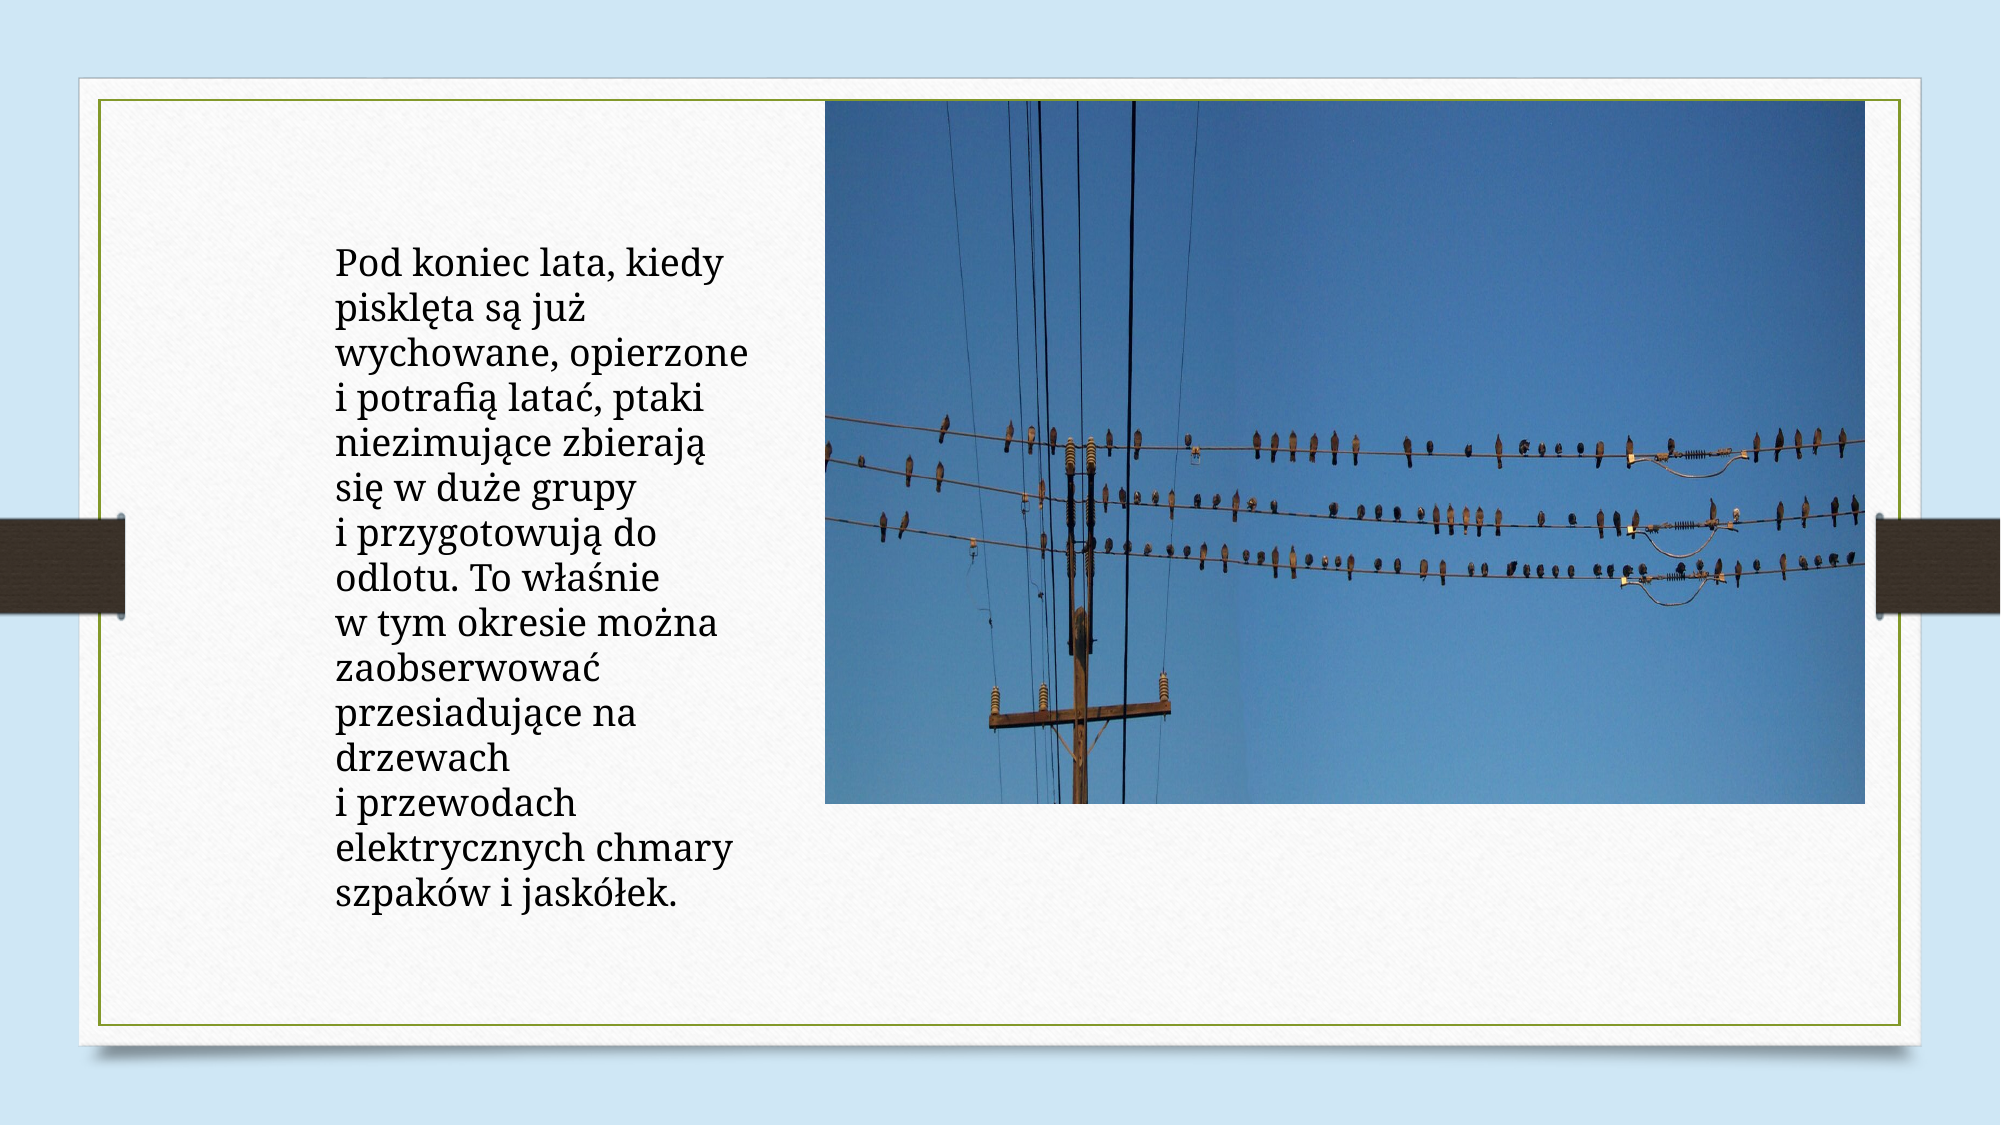

Pod koniec lata, kiedy pisklęta są już wychowane, opierzone i potrafią latać, ptaki niezimujące zbierają się w duże grupy i przygotowują do odlotu. To właśnie w tym okresie można zaobserwować przesiadujące na drzewach i przewodach elektrycznych chmary szpaków i jaskółek.